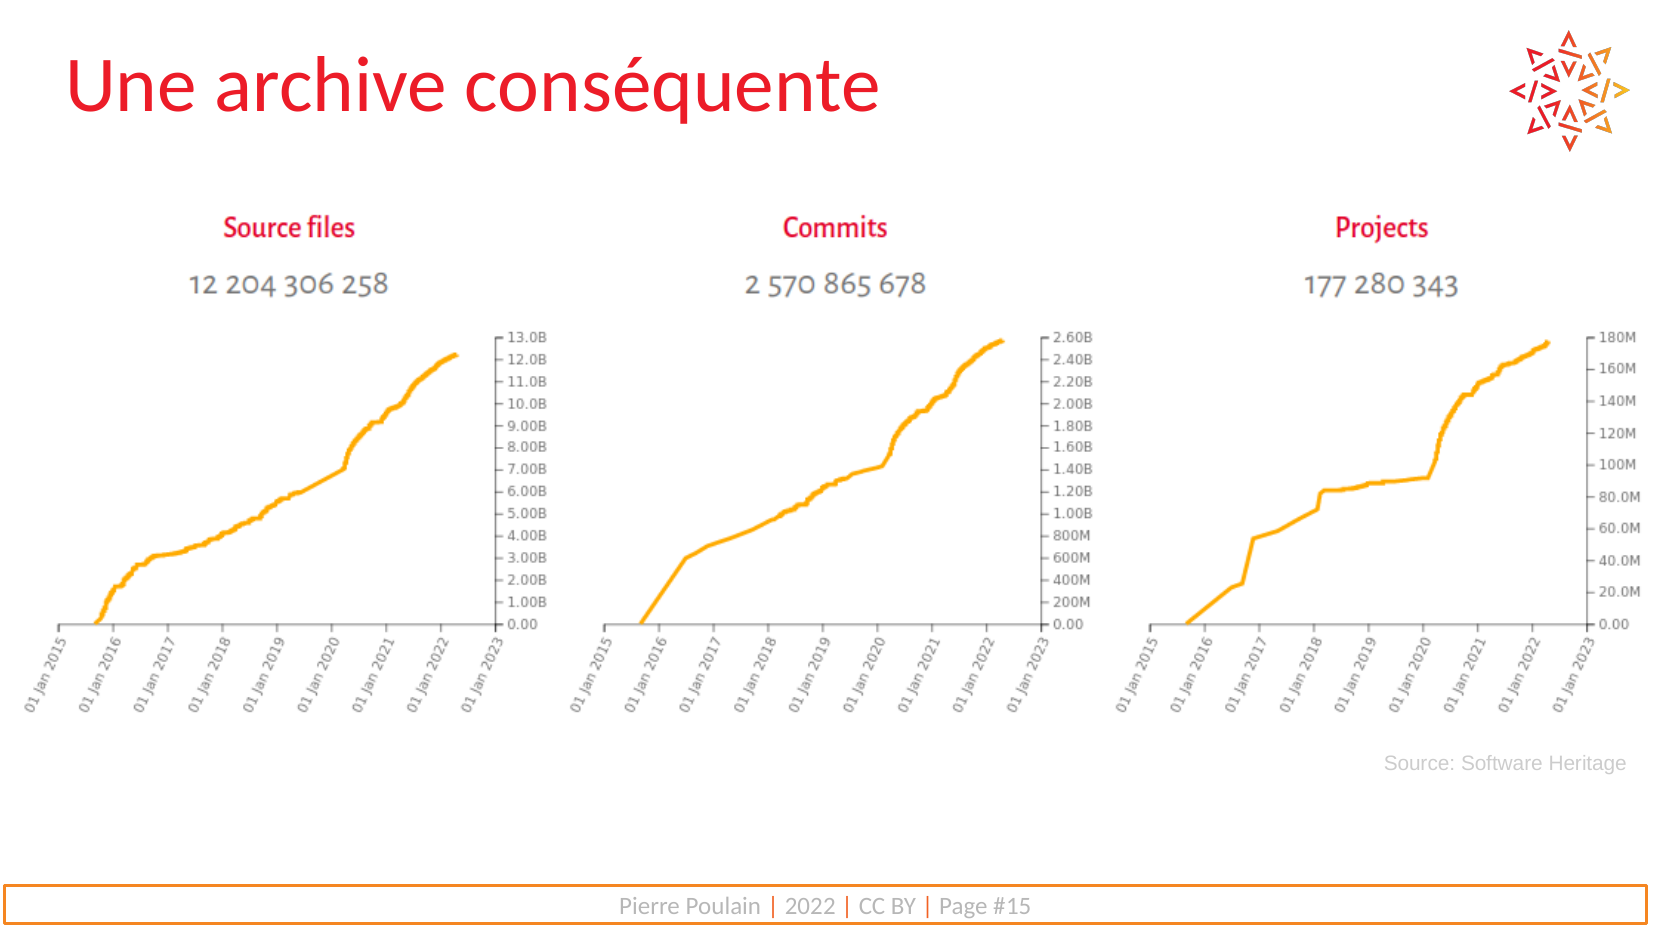

# Une archive conséquente
Source: Software Heritage